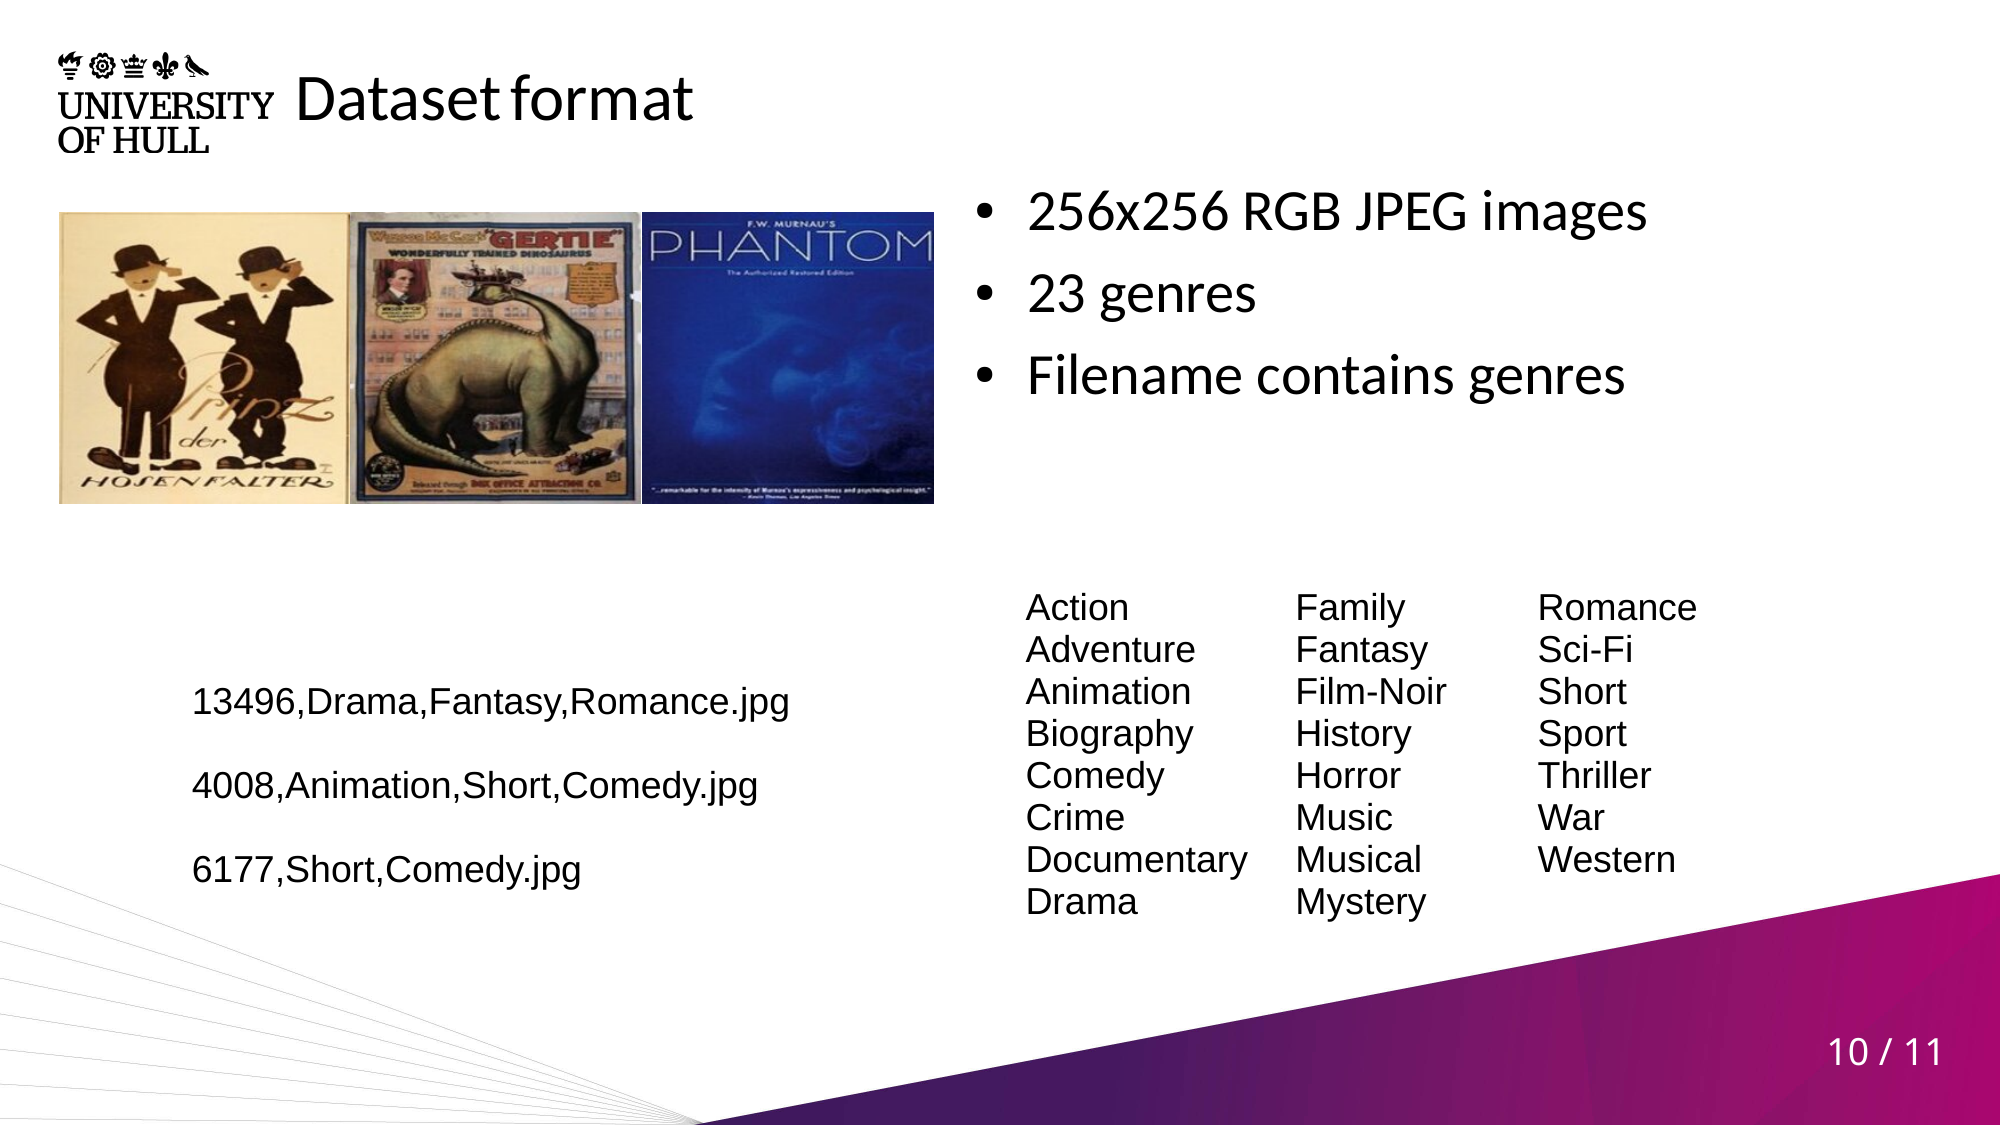

# Dataset format
256x256 RGB JPEG images
23 genres
Filename contains genres
Action
Adventure
Animation
Biography
Comedy
Crime
Documentary
Drama
Family
Fantasy
Film-Noir
History
Horror
Music
Musical
Mystery
Romance
Sci-Fi
Short
Sport
Thriller
War
Western
13496,Drama,Fantasy,Romance.jpg
4008,Animation,Short,Comedy.jpg
6177,Short,Comedy.jpg